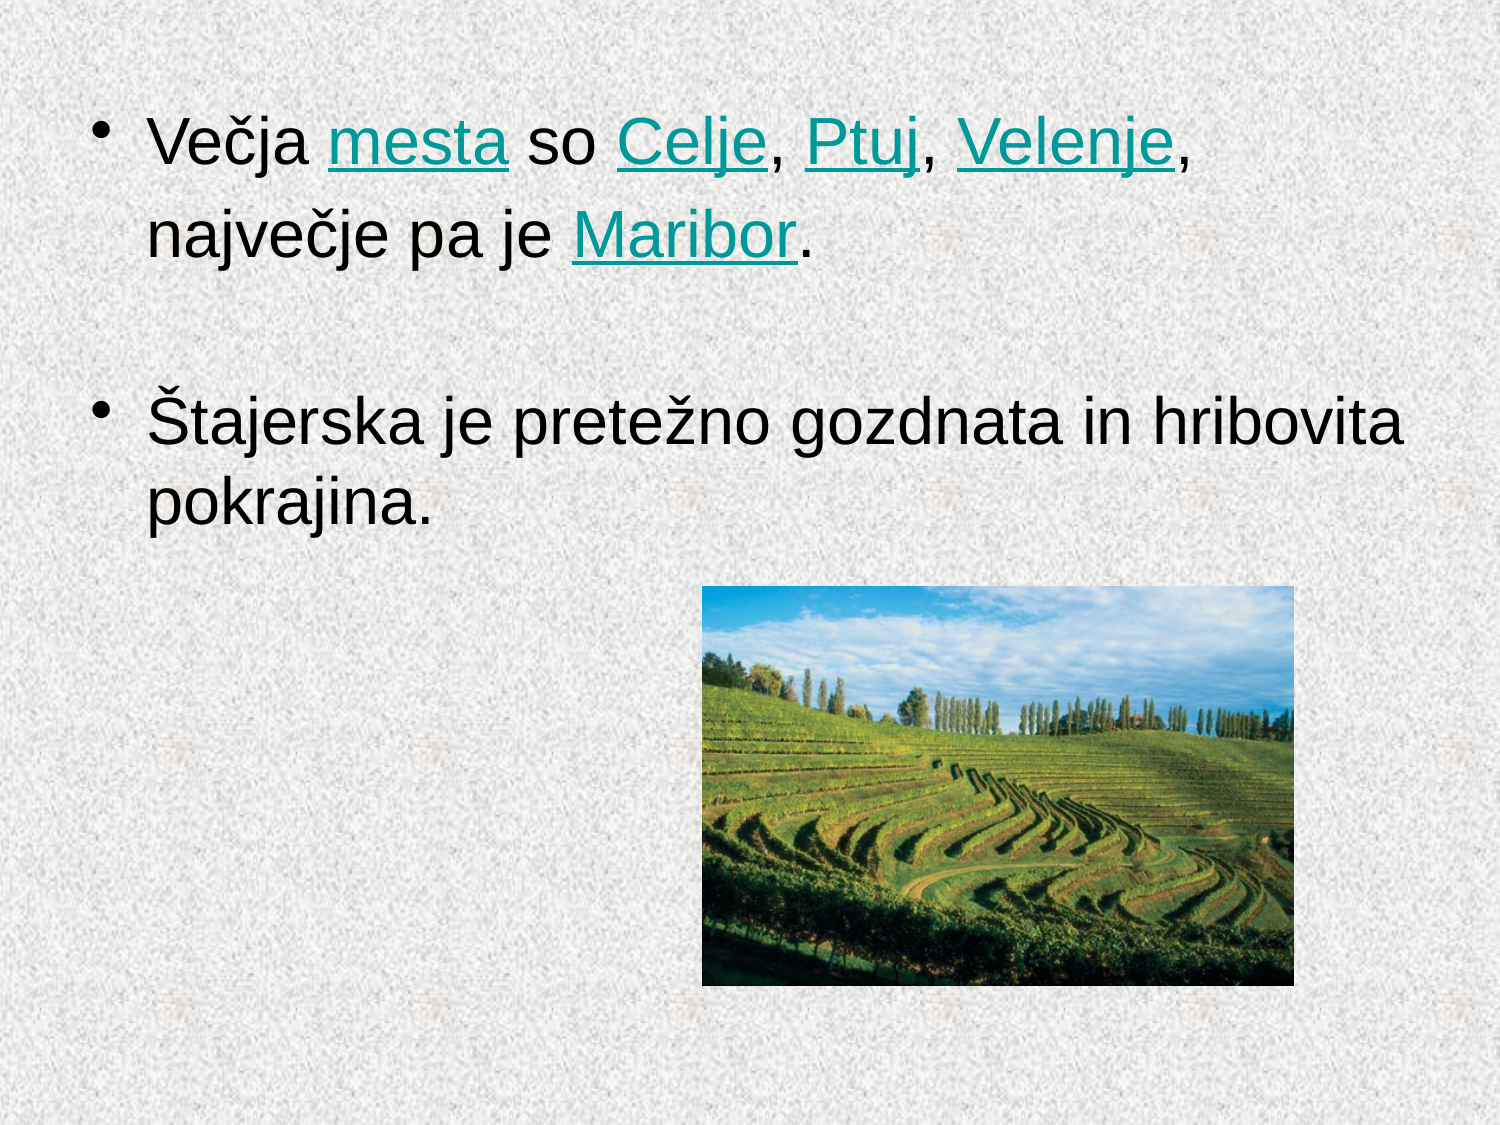

# Večja mesta so Celje, Ptuj, Velenje,
	največje pa je Maribor.
Štajerska je pretežno gozdnata in hribovita pokrajina.